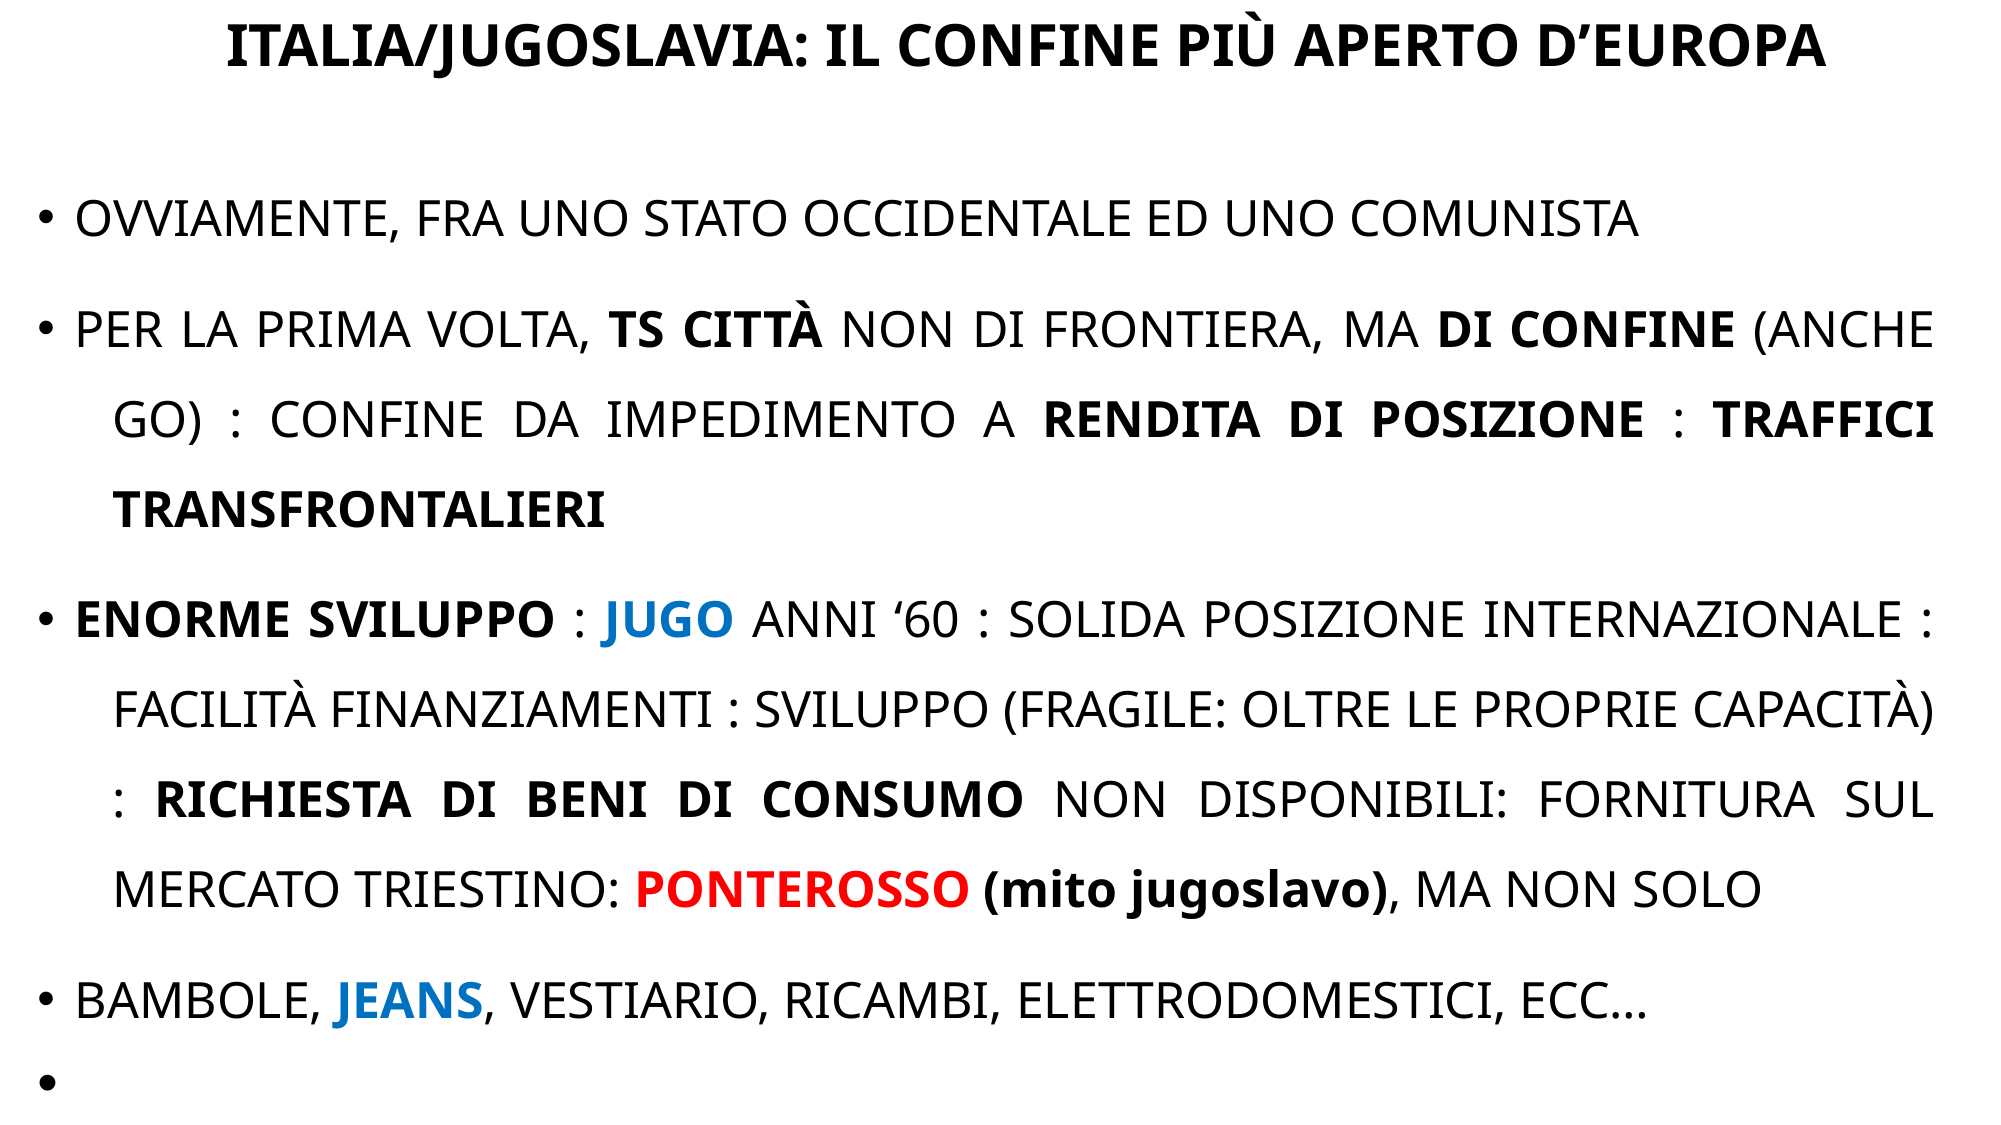

# ITALIA/JUGOSLAVIA: IL CONFINE PIÙ APERTO D’EUROPA
OVVIAMENTE, FRA UNO STATO OCCIDENTALE ED UNO COMUNISTA
PER LA PRIMA VOLTA, TS CITTÀ NON DI FRONTIERA, MA DI CONFINE (ANCHE GO) : CONFINE DA IMPEDIMENTO A RENDITA DI POSIZIONE : TRAFFICI TRANSFRONTALIERI
ENORME SVILUPPO : JUGO ANNI ‘60 : SOLIDA POSIZIONE INTERNAZIONALE : FACILITÀ FINANZIAMENTI : SVILUPPO (FRAGILE: OLTRE LE PROPRIE CAPACITÀ) : RICHIESTA DI BENI DI CONSUMO NON DISPONIBILI: FORNITURA SUL MERCATO TRIESTINO: PONTEROSSO (mito jugoslavo), MA NON SOLO
BAMBOLE, JEANS, VESTIARIO, RICAMBI, ELETTRODOMESTICI, ECC…